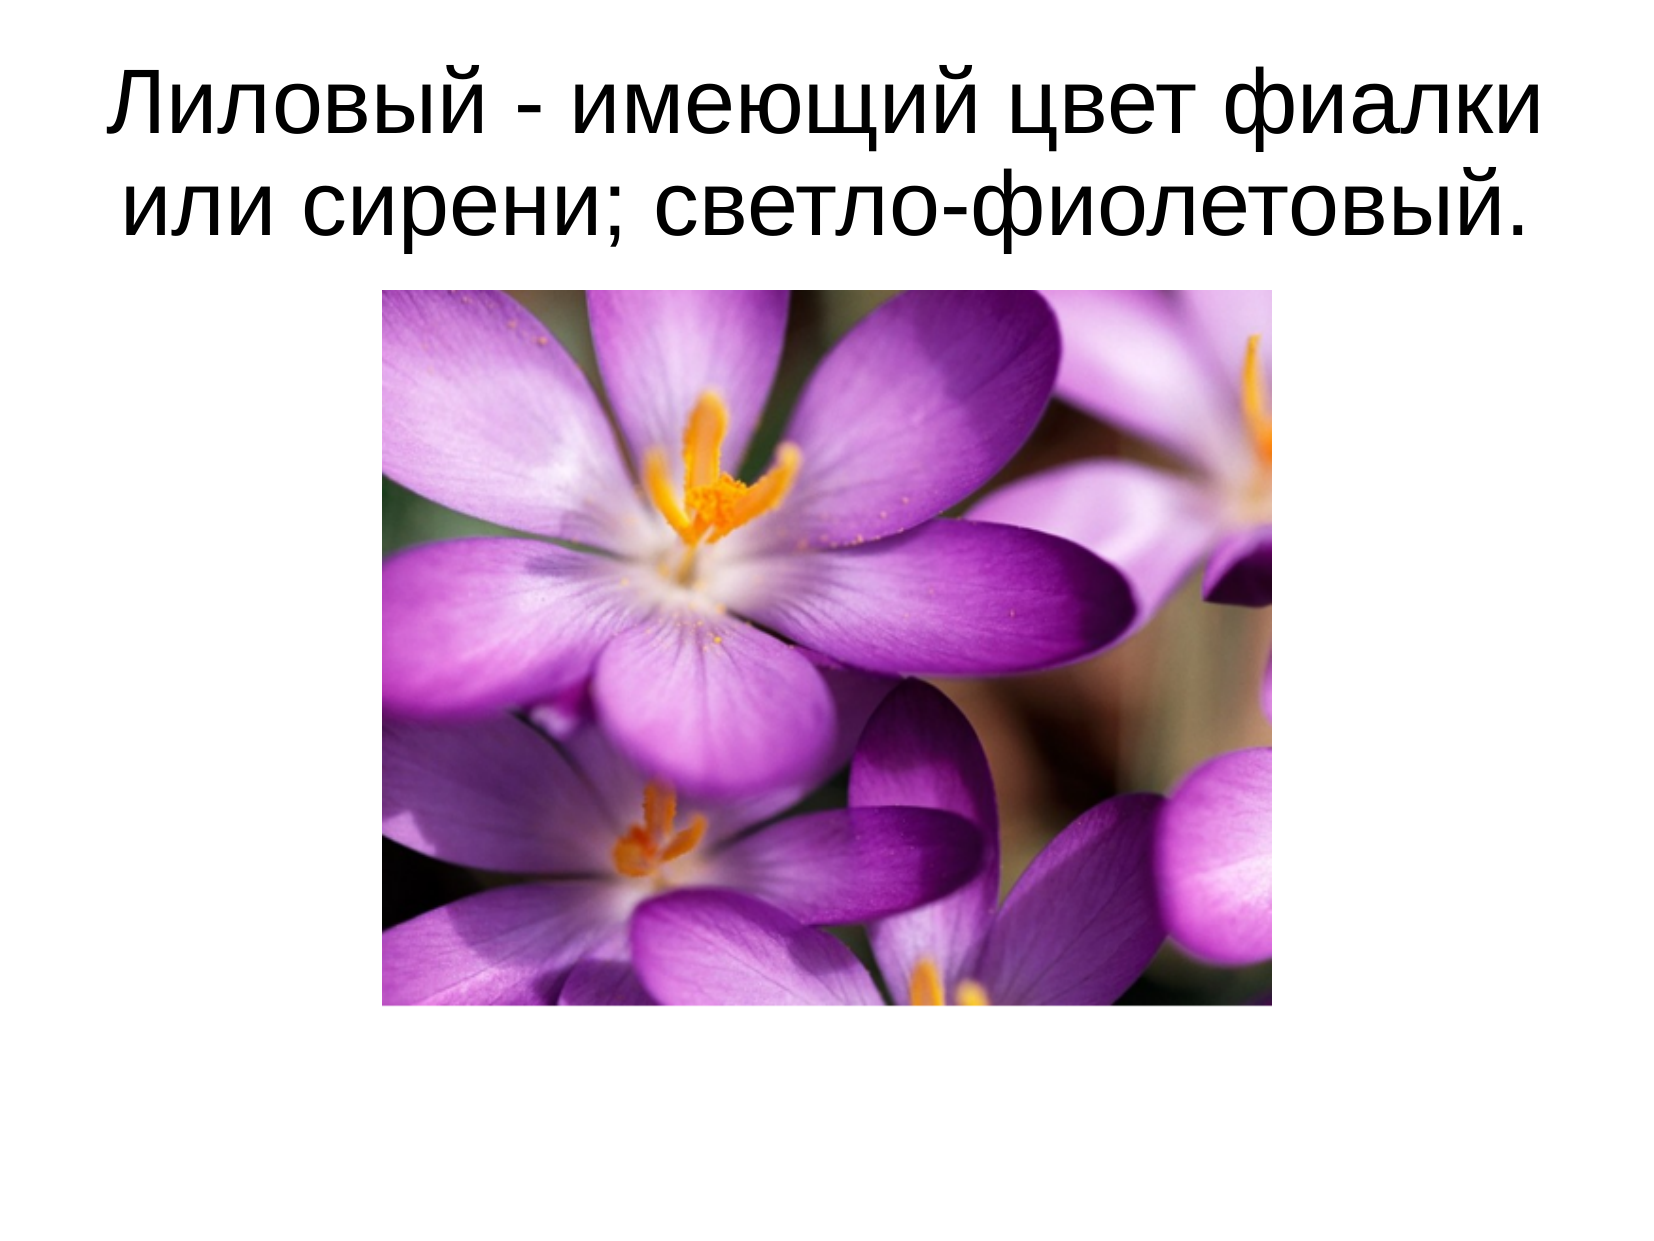

# Лиловый - имеющий цвет фиалки или сирени; светло-фиолетовый.